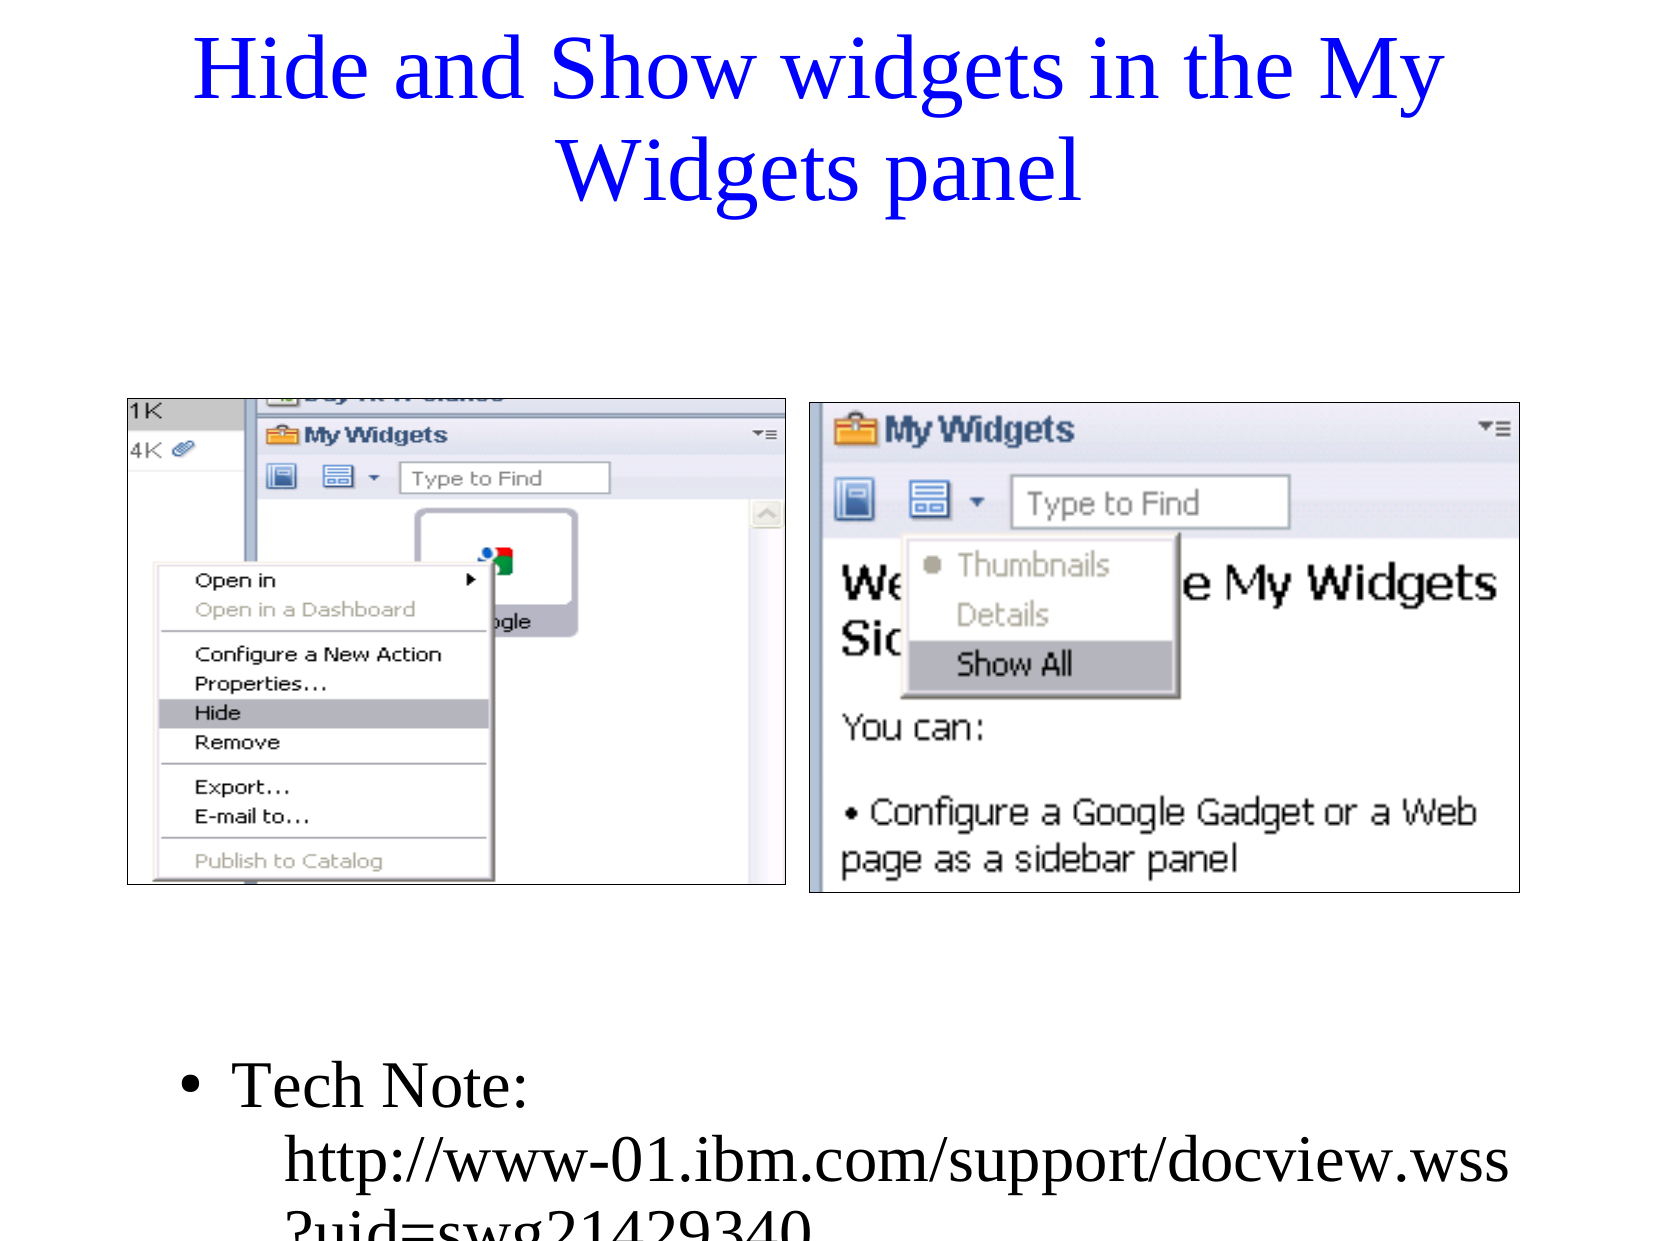

# Hide and Show widgets in the My Widgets panel
Tech Note: http://www-01.ibm.com/support/docview.wss?uid=swg21429340